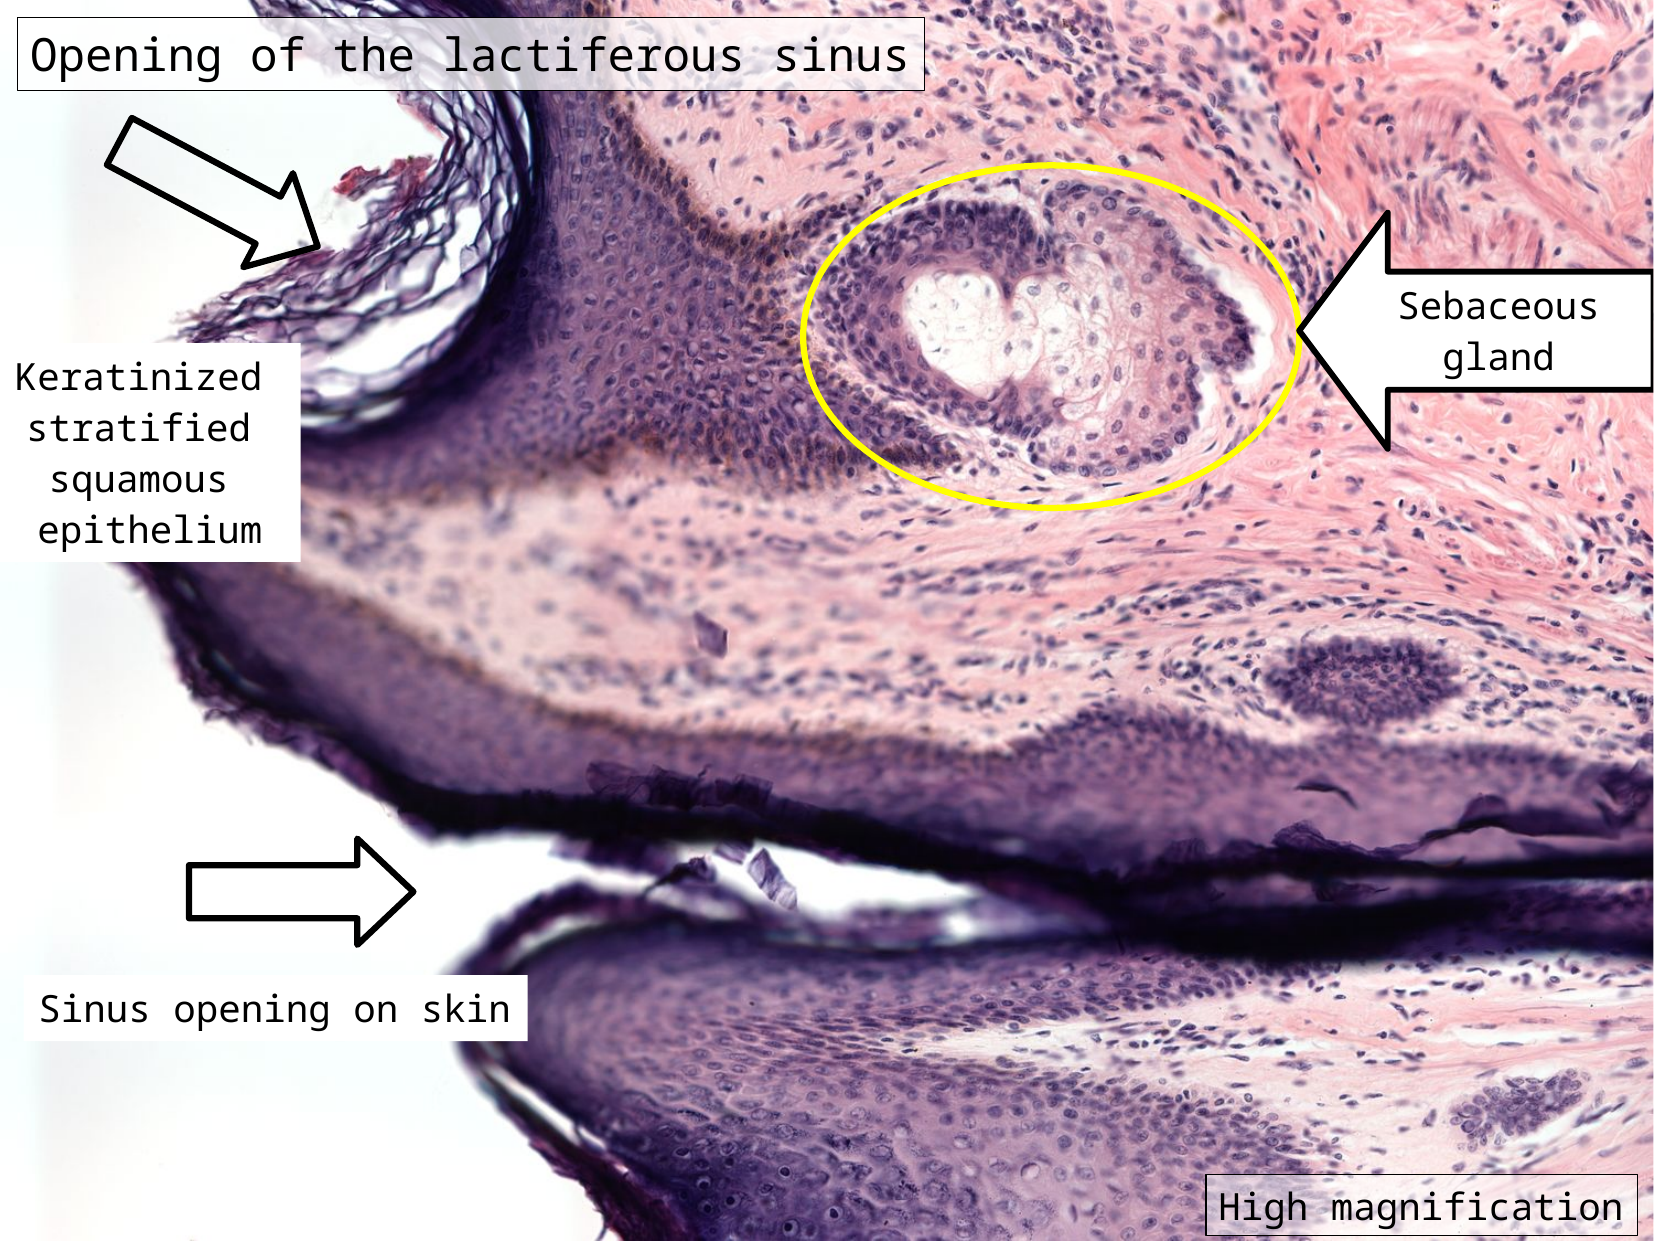

Opening of the lactiferous sinus
Sebaceous
gland
Keratinized
stratified
squamous
epithelium
Sinus opening on skin
High magnification